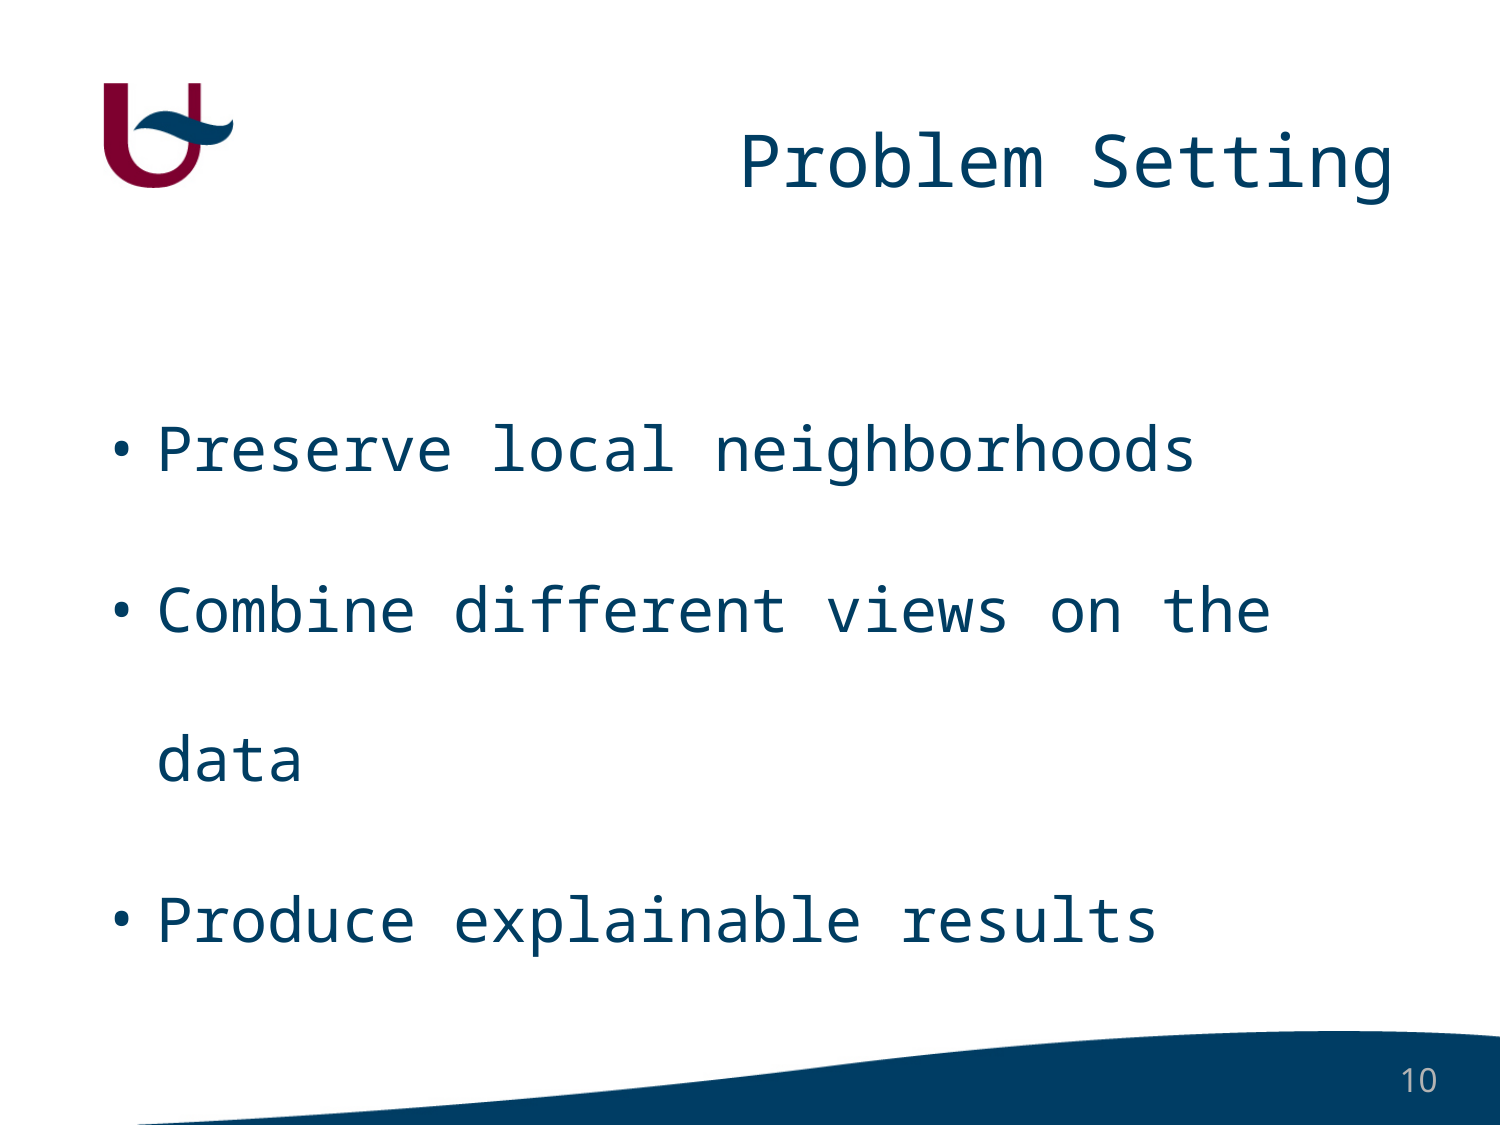

# Problem Setting
Preserve local neighborhoods
Combine different views on the data
Produce explainable results